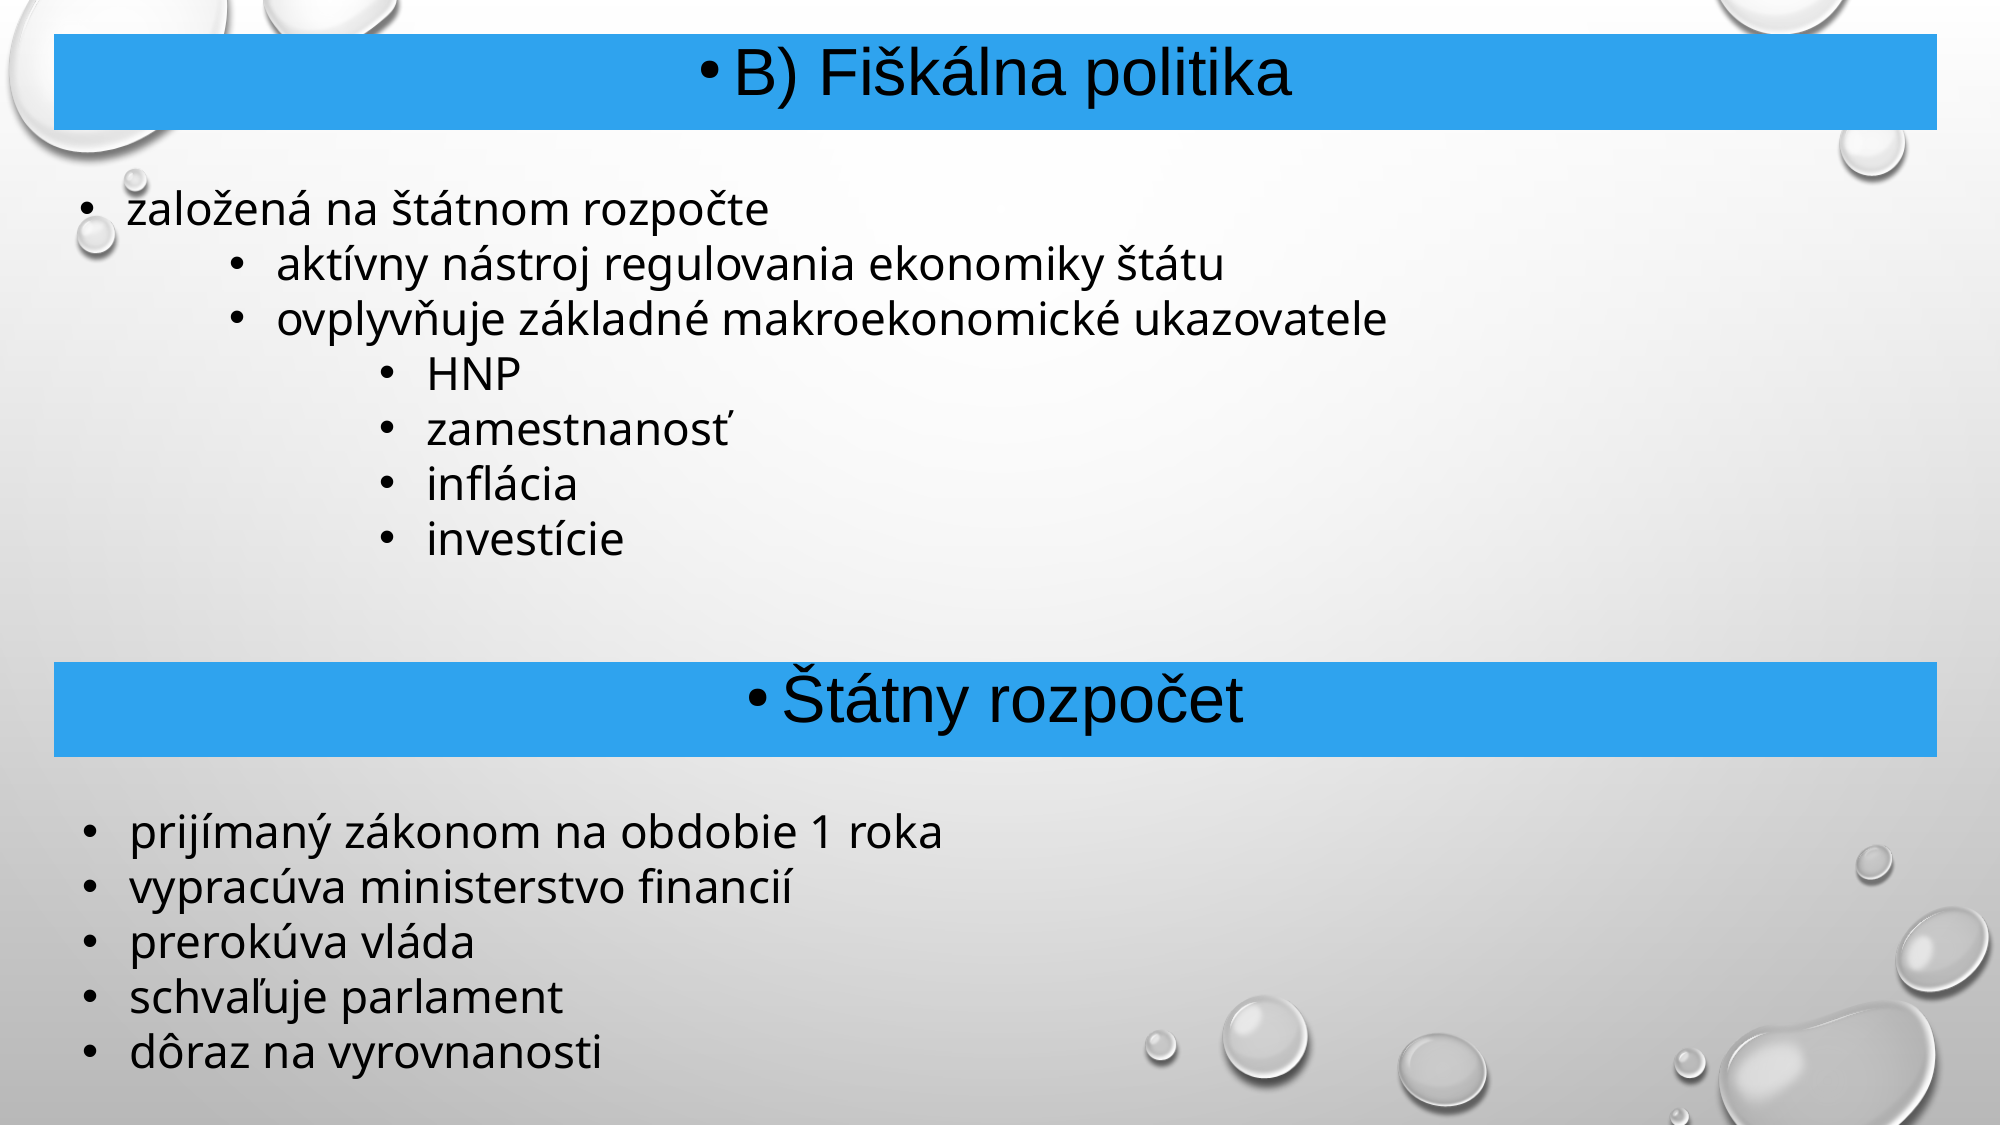

| B) Fiškálna politika |
| --- |
založená na štátnom rozpočte
aktívny nástroj regulovania ekonomiky štátu
ovplyvňuje základné makroekonomické ukazovatele
HNP
zamestnanosť
inflácia
investície
| Štátny rozpočet |
| --- |
prijímaný zákonom na obdobie 1 roka
vypracúva ministerstvo financií
prerokúva vláda
schvaľuje parlament
dôraz na vyrovnanosti